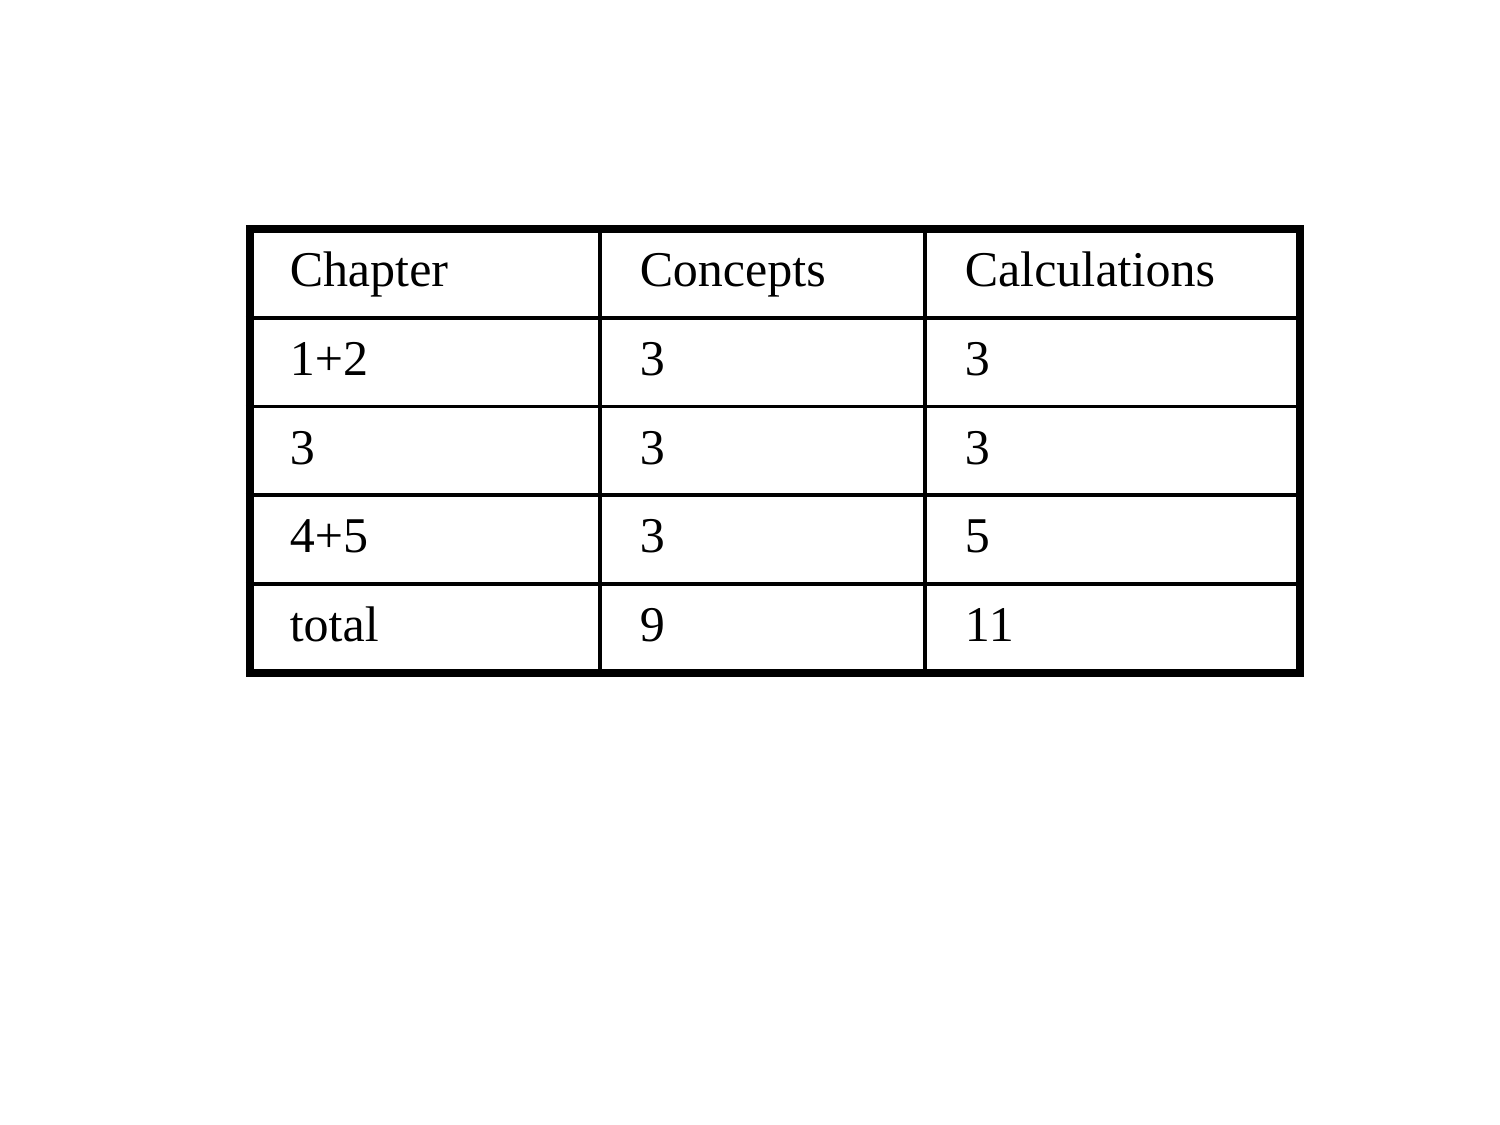

| Chapter | Concepts | Calculations |
| --- | --- | --- |
| 1+2 | 3 | 3 |
| 3 | 3 | 3 |
| 4+5 | 3 | 5 |
| total | 9 | 11 |